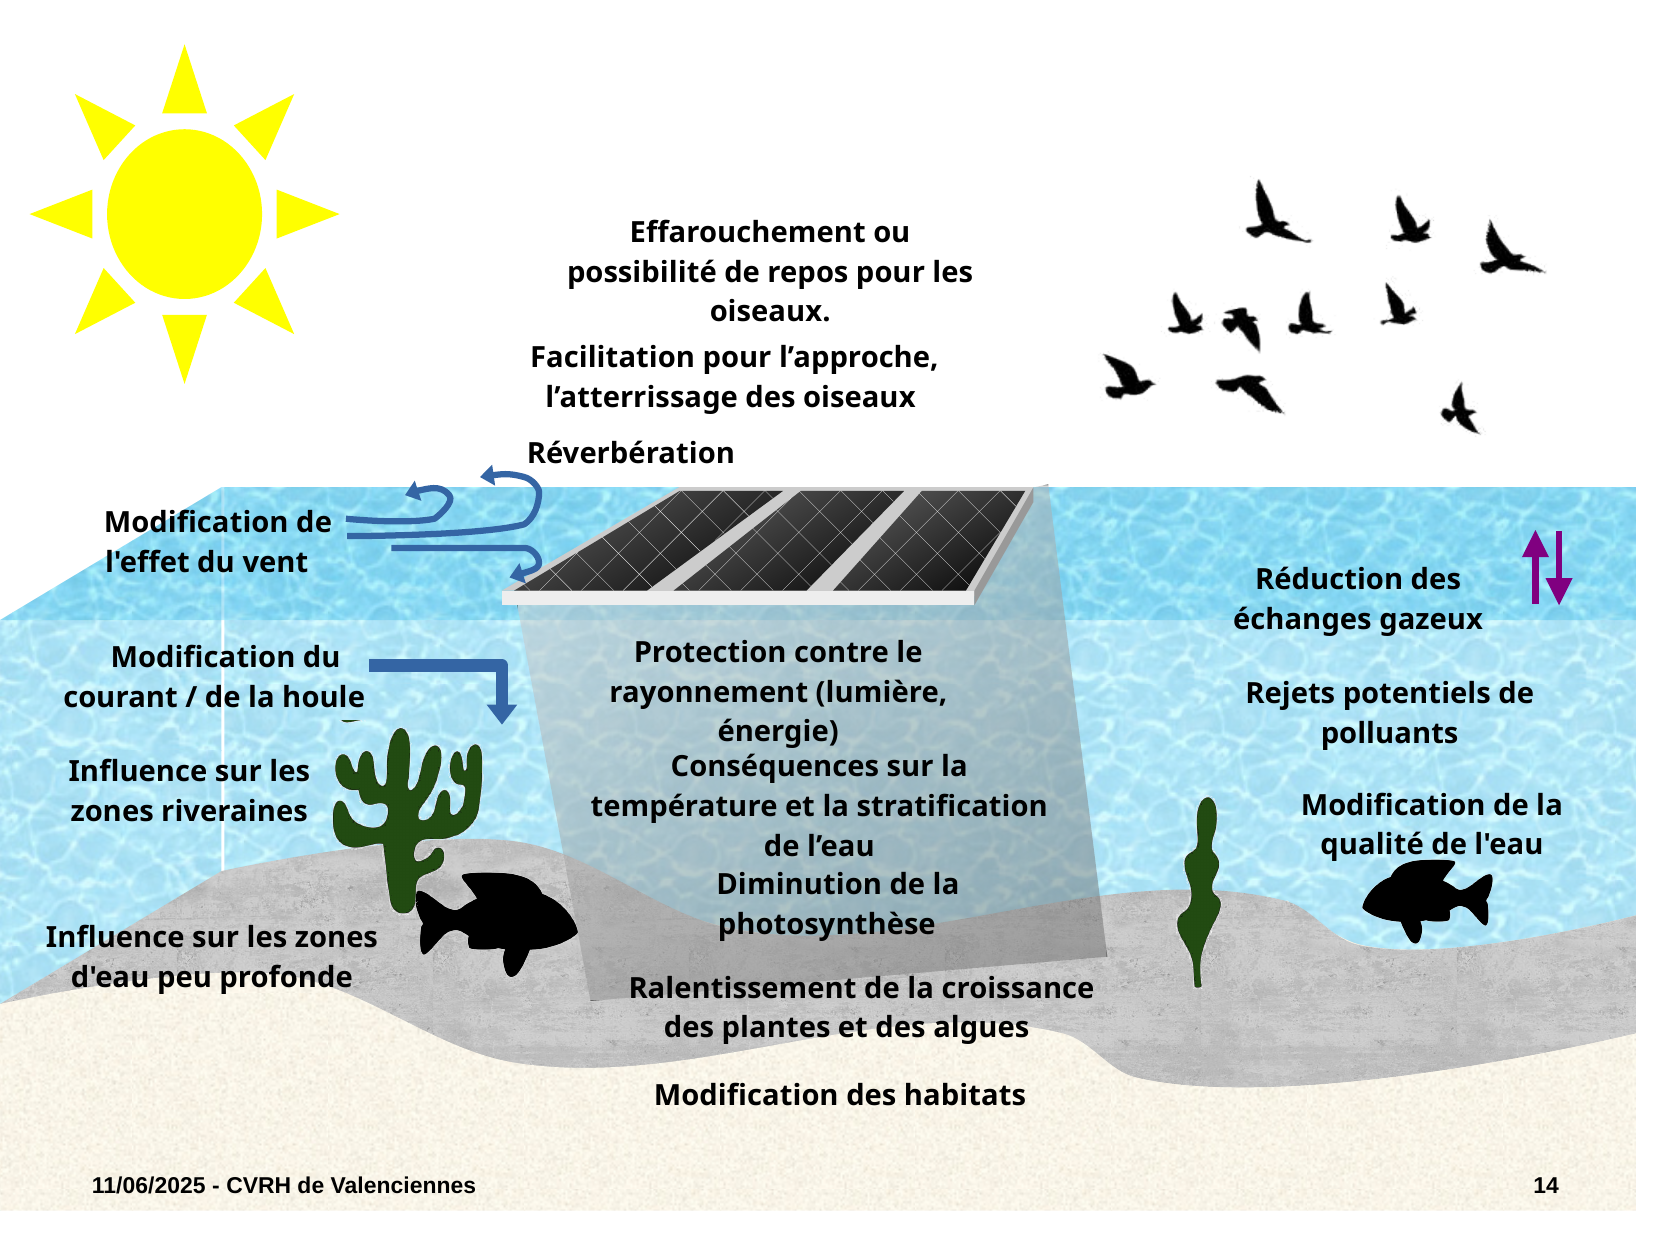

Effarouchement ou possibilité de repos pour les oiseaux.
 Facilitation pour l’approche, l’atterrissage des oiseaux
Réverbération
 Modification de l'effet du vent
Réduction des échanges gazeux
Protection contre le rayonnement (lumière, énergie)
 Modification du courant / de la houle
Rejets potentiels de polluants
Conséquences sur la température et la stratification de l’eau
Influence sur les zones riveraines
Modification de la qualité de l'eau
 Diminution de la photosynthèse
Influence sur les zones d'eau peu profonde
 Ralentissement de la croissance des plantes et des algues
 Modification des habitats
11/06/2025 - CVRH de Valenciennes